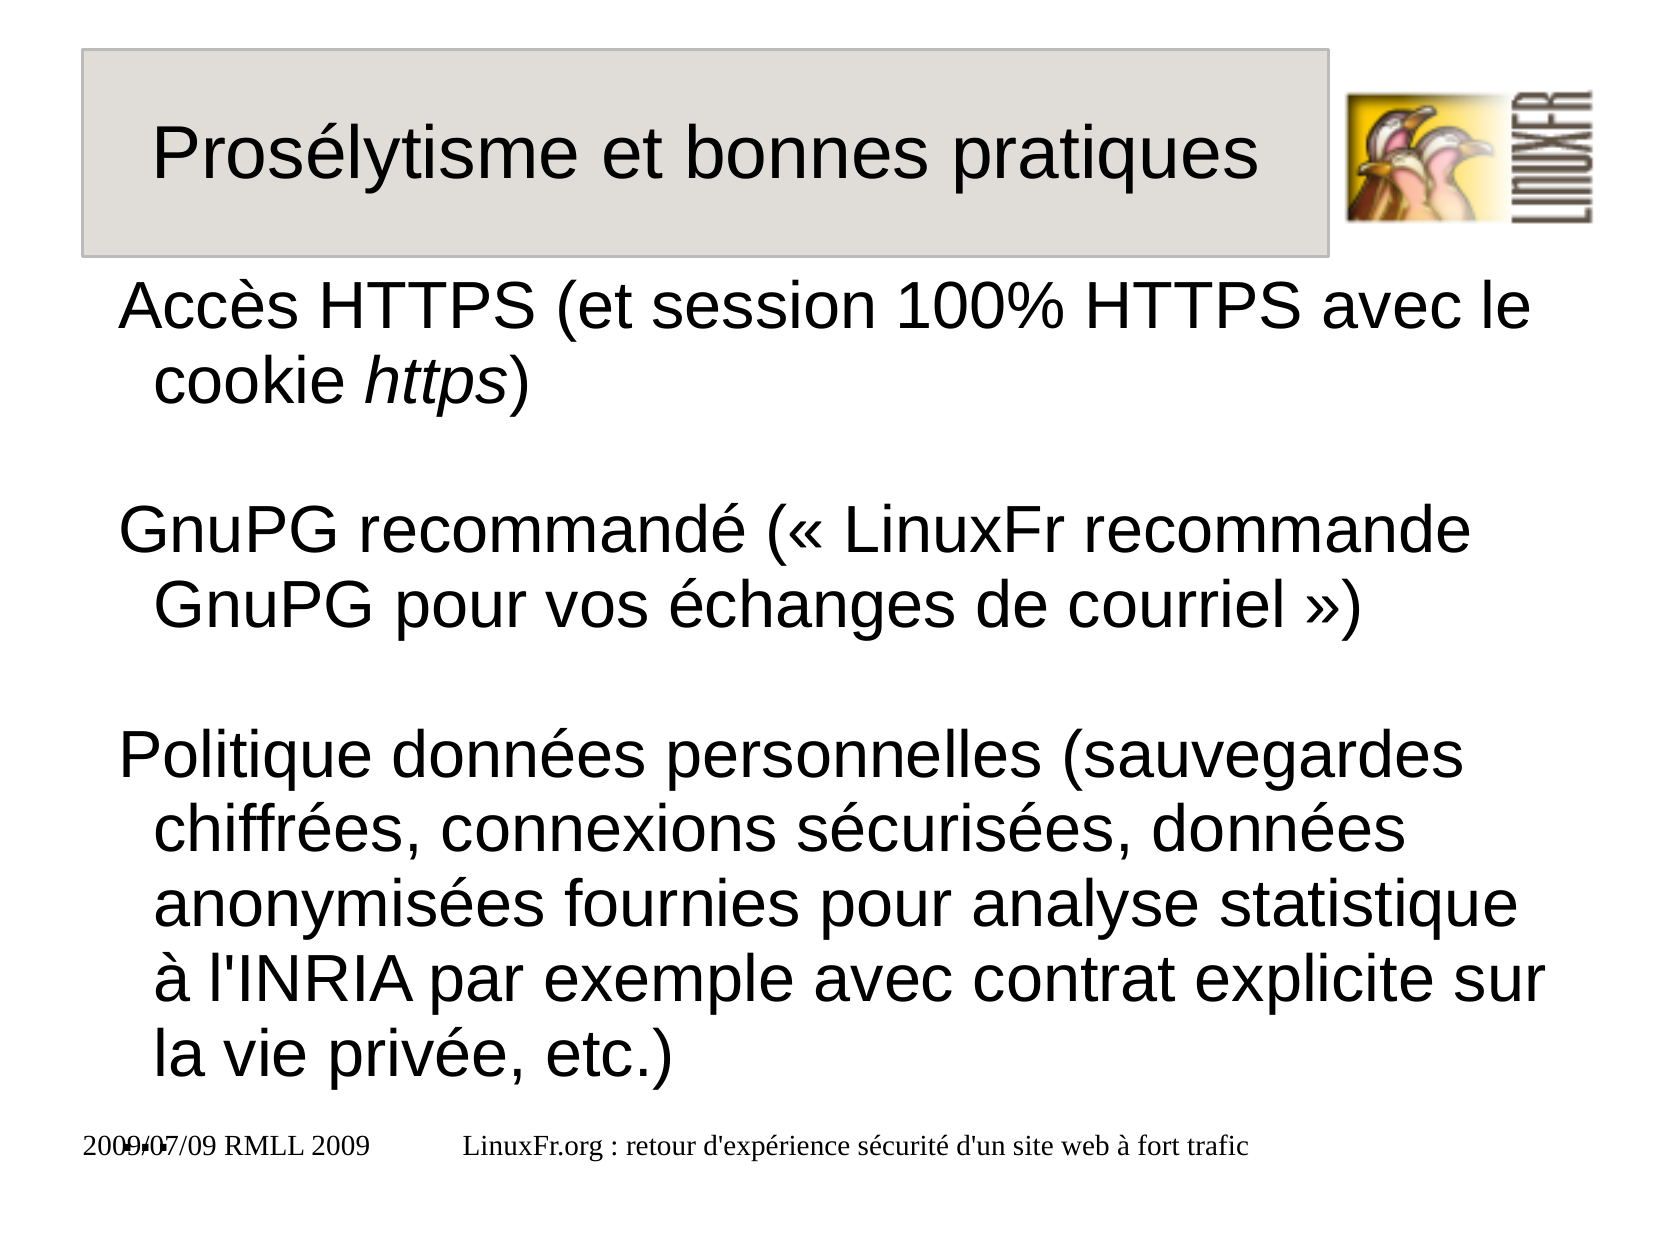

# Prosélytisme et bonnes pratiques
Accès HTTPS (et session 100% HTTPS avec le cookie https)
GnuPG recommandé (« LinuxFr recommande GnuPG pour vos échanges de courriel »)
Politique données personnelles (sauvegardes chiffrées, connexions sécurisées, données anonymisées fournies pour analyse statistique à l'INRIA par exemple avec contrat explicite sur la vie privée, etc.)
...